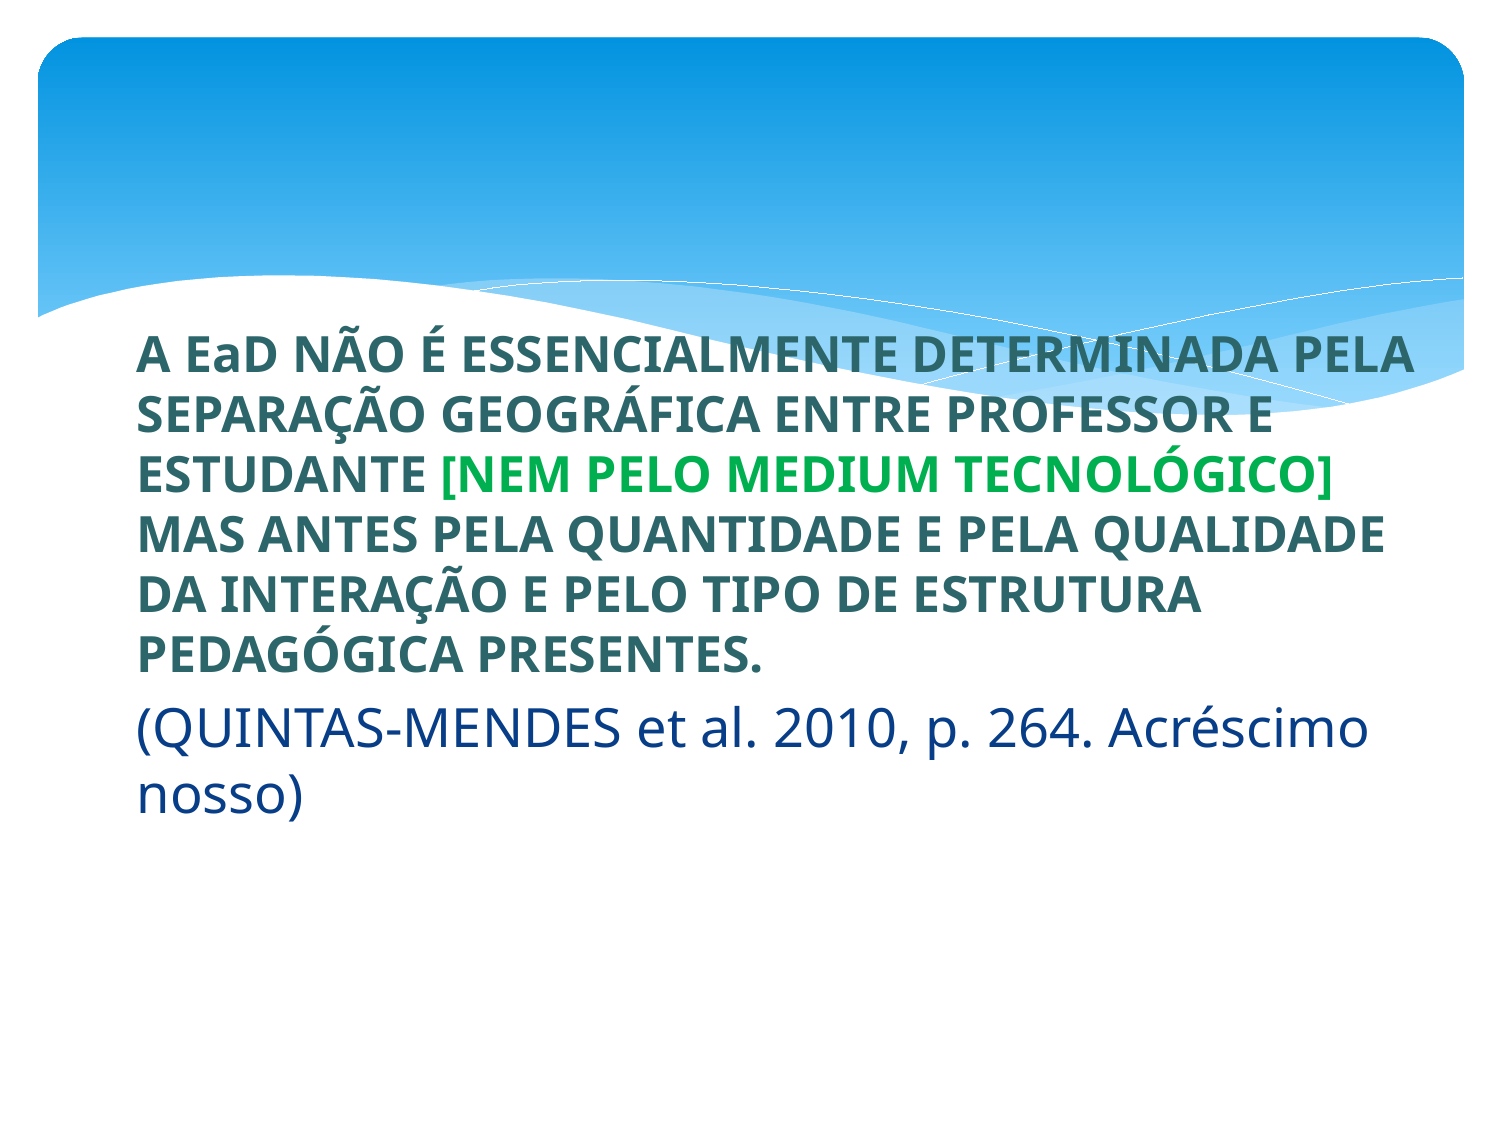

# A EaD NÃO É ESSENCIALMENTE DETERMINADA PELA SEPARAÇÃO GEOGRÁFICA ENTRE PROFESSOR E ESTUDANTE [NEM PELO MEDIUM TECNOLÓGICO] MAS ANTES PELA QUANTIDADE E PELA QUALIDADE DA INTERAÇÃO E PELO TIPO DE ESTRUTURA PEDAGÓGICA PRESENTES.
	(QUINTAS-MENDES et al. 2010, p. 264. Acréscimo nosso)